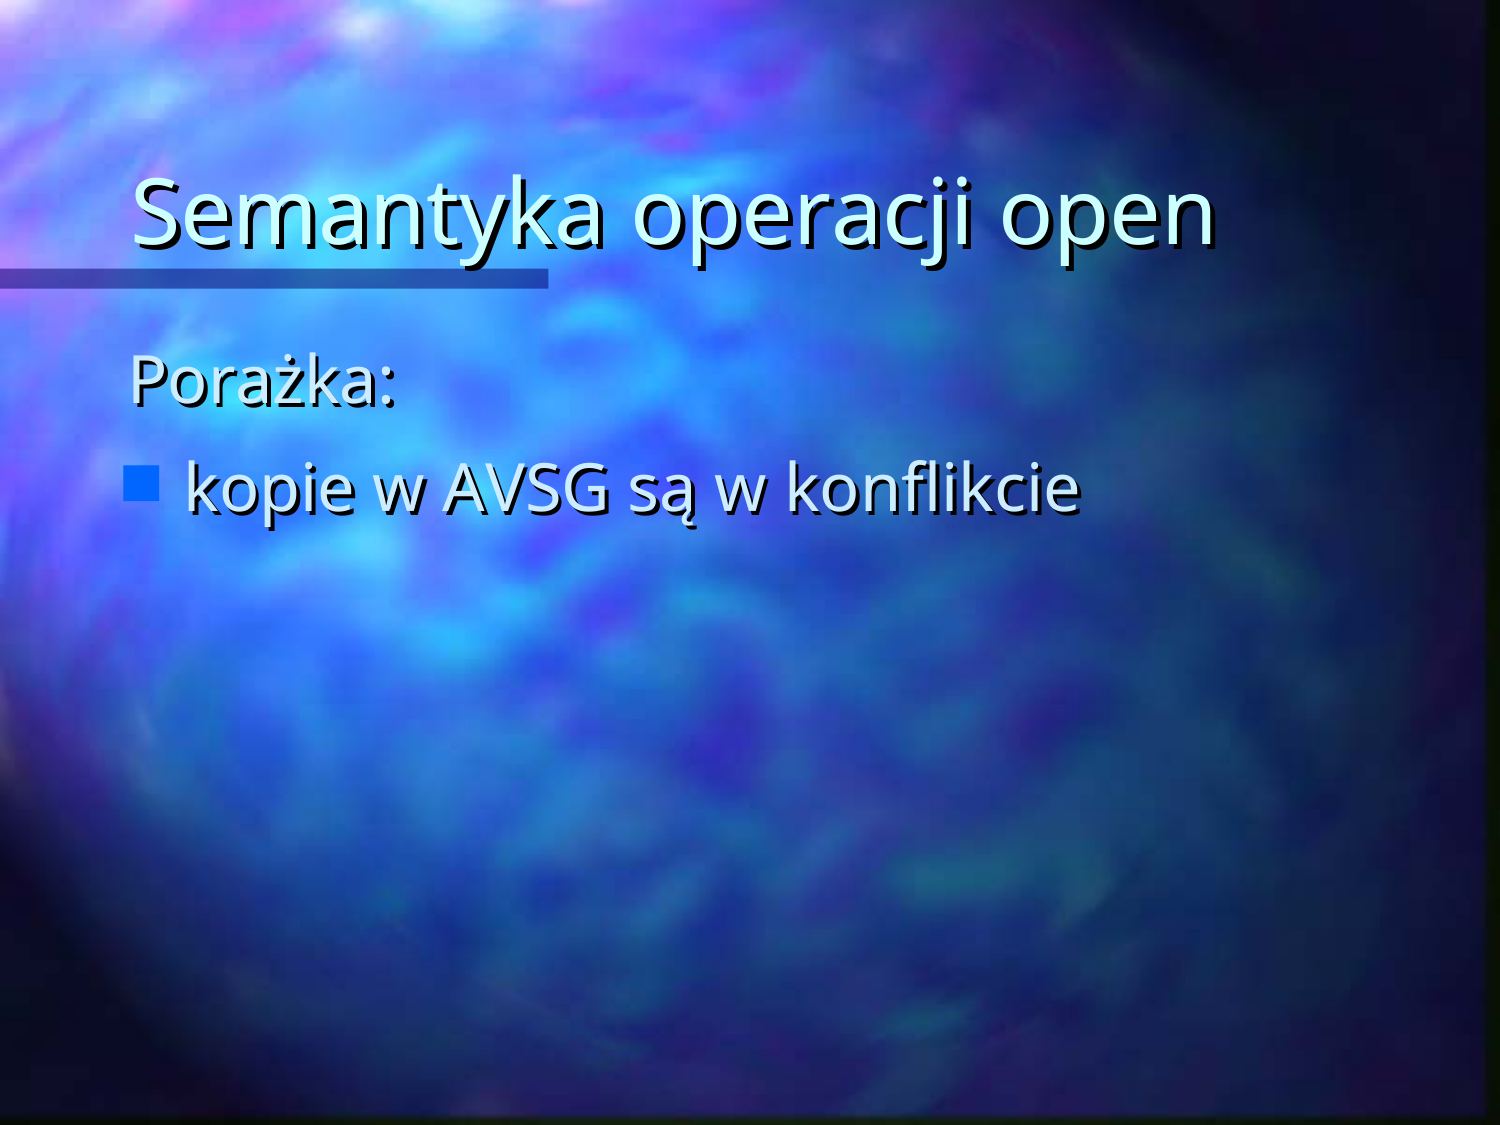

# Semantyka operacji open
Porażka:
kopie w AVSG są w konflikcie